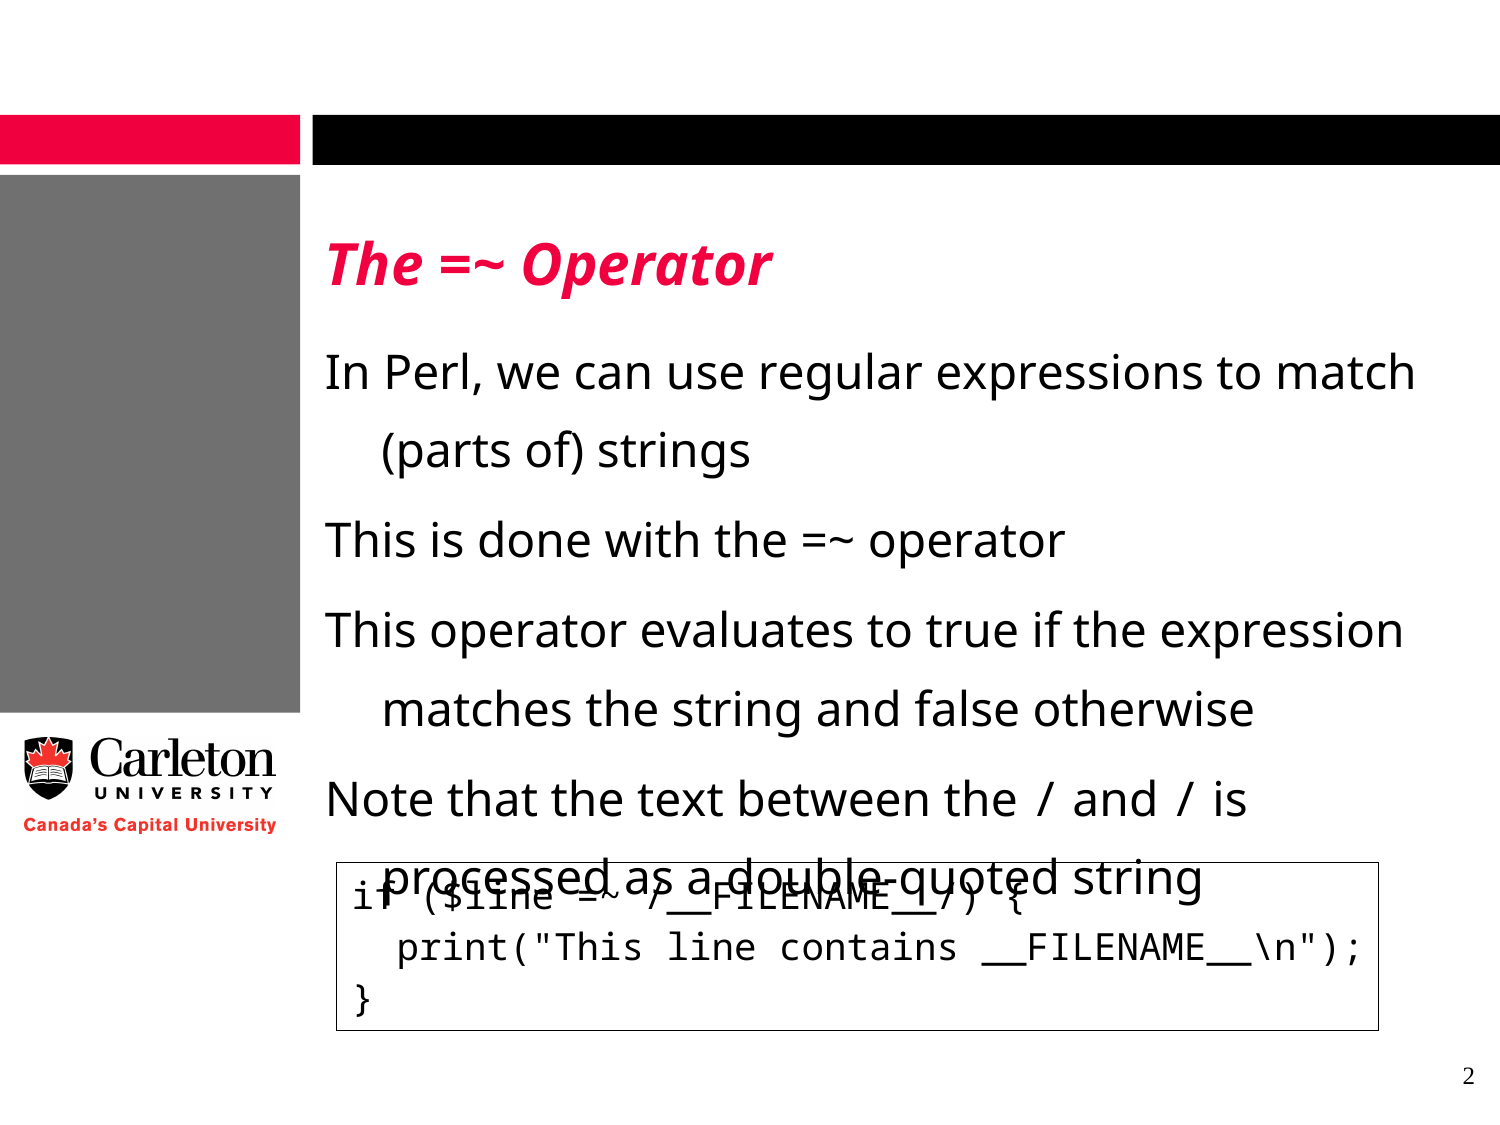

# The =~ Operator
In Perl, we can use regular expressions to match (parts of) strings
This is done with the =~ operator
This operator evaluates to true if the expression matches the string and false otherwise
Note that the text between the / and / is processed as a double-quoted string
if ($line =~ /__FILENAME__/) {
 print("This line contains __FILENAME__\n");
}
2